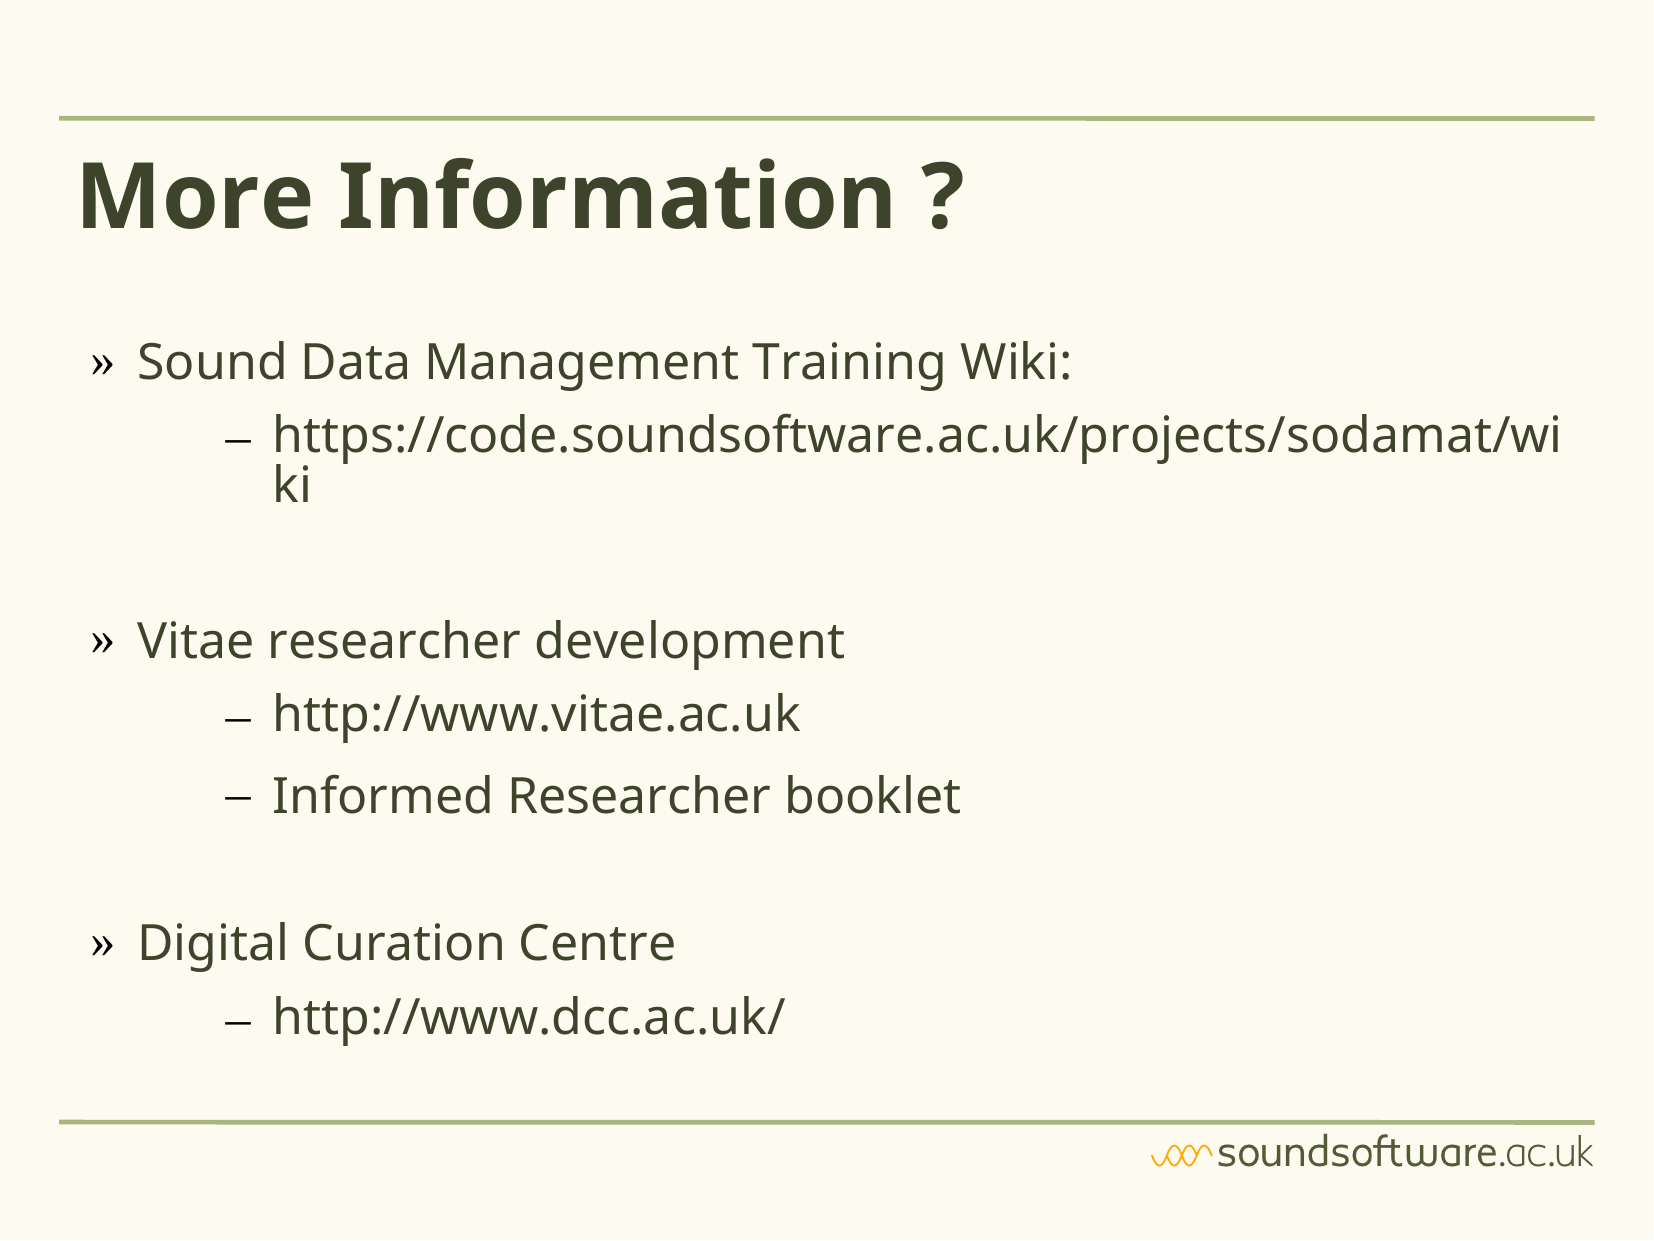

# More Information ?
Sound Data Management Training Wiki:
https://code.soundsoftware.ac.uk/projects/sodamat/wiki
Vitae researcher development
http://www.vitae.ac.uk
Informed Researcher booklet
Digital Curation Centre
http://www.dcc.ac.uk/